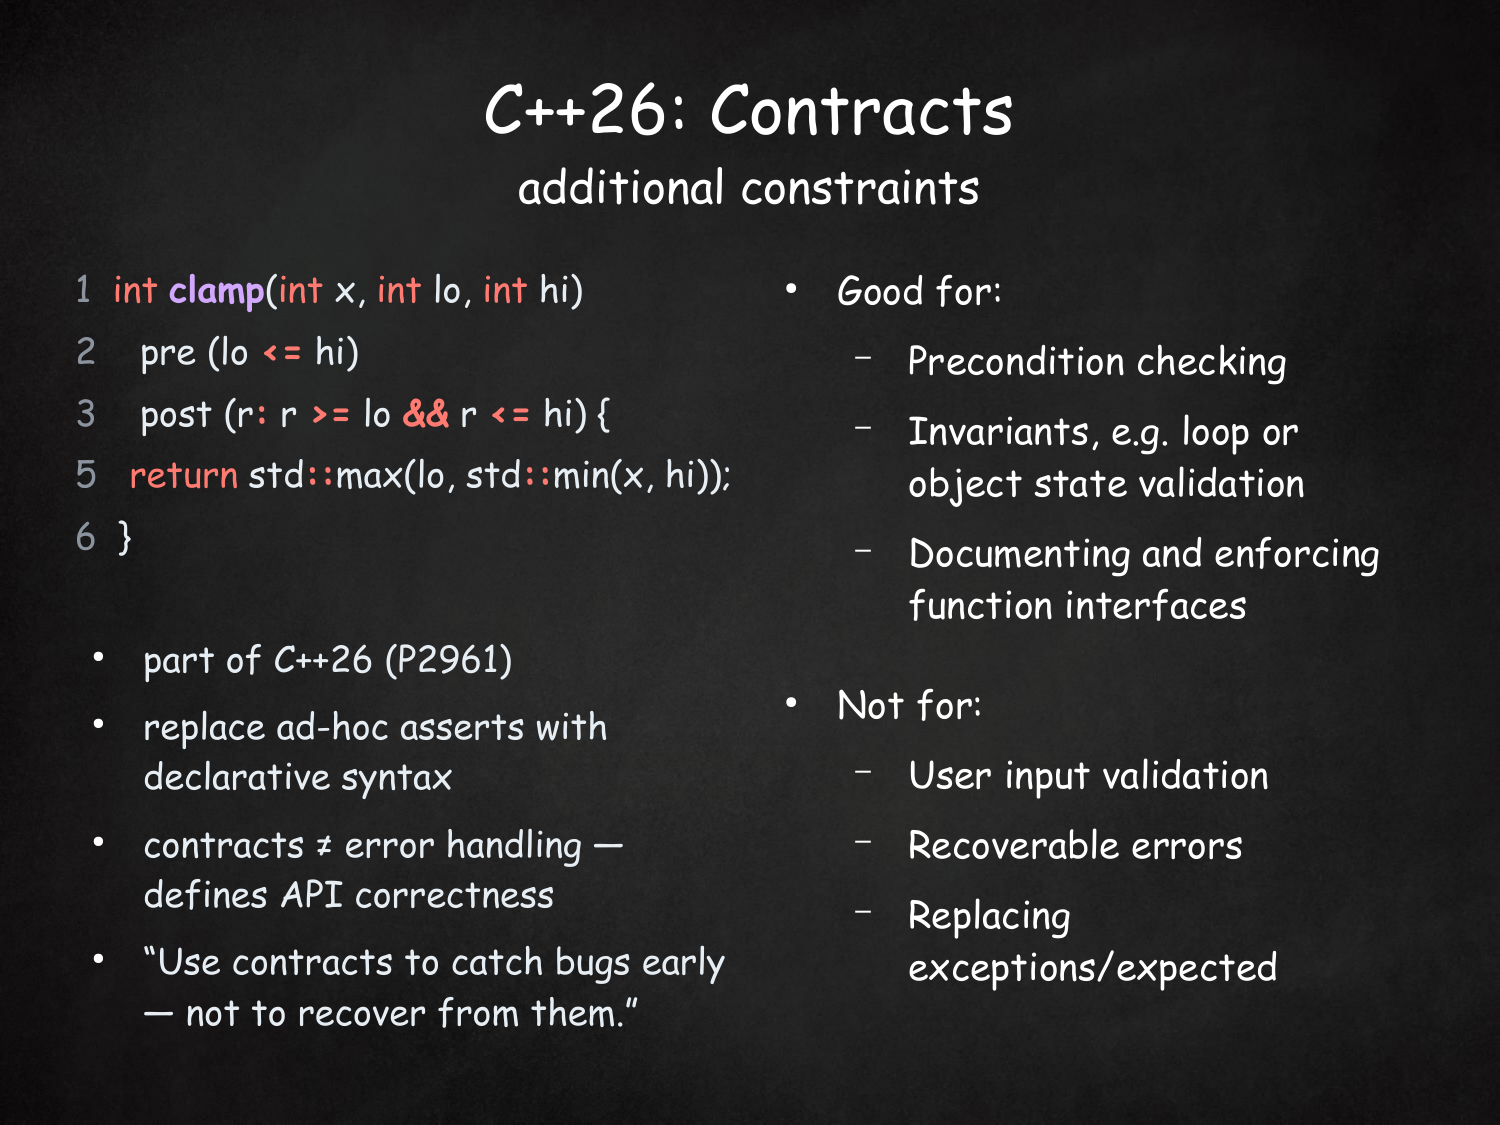

# C++26: Contracts additional constraints
1 int clamp(int x, int lo, int hi)
2 pre (lo <= hi)
3 post (r: r >= lo && r <= hi) {
5 return std::max(lo, std::min(x, hi));
6 }
part of C++26 (P2961)
replace ad-hoc asserts with declarative syntax
contracts ≠ error handling — defines API correctness
“Use contracts to catch bugs early — not to recover from them.”
Good for:
Precondition checking
Invariants, e.g. loop or object state validation
Documenting and enforcing function interfaces
Not for:
User input validation
Recoverable errors
Replacing exceptions/expected